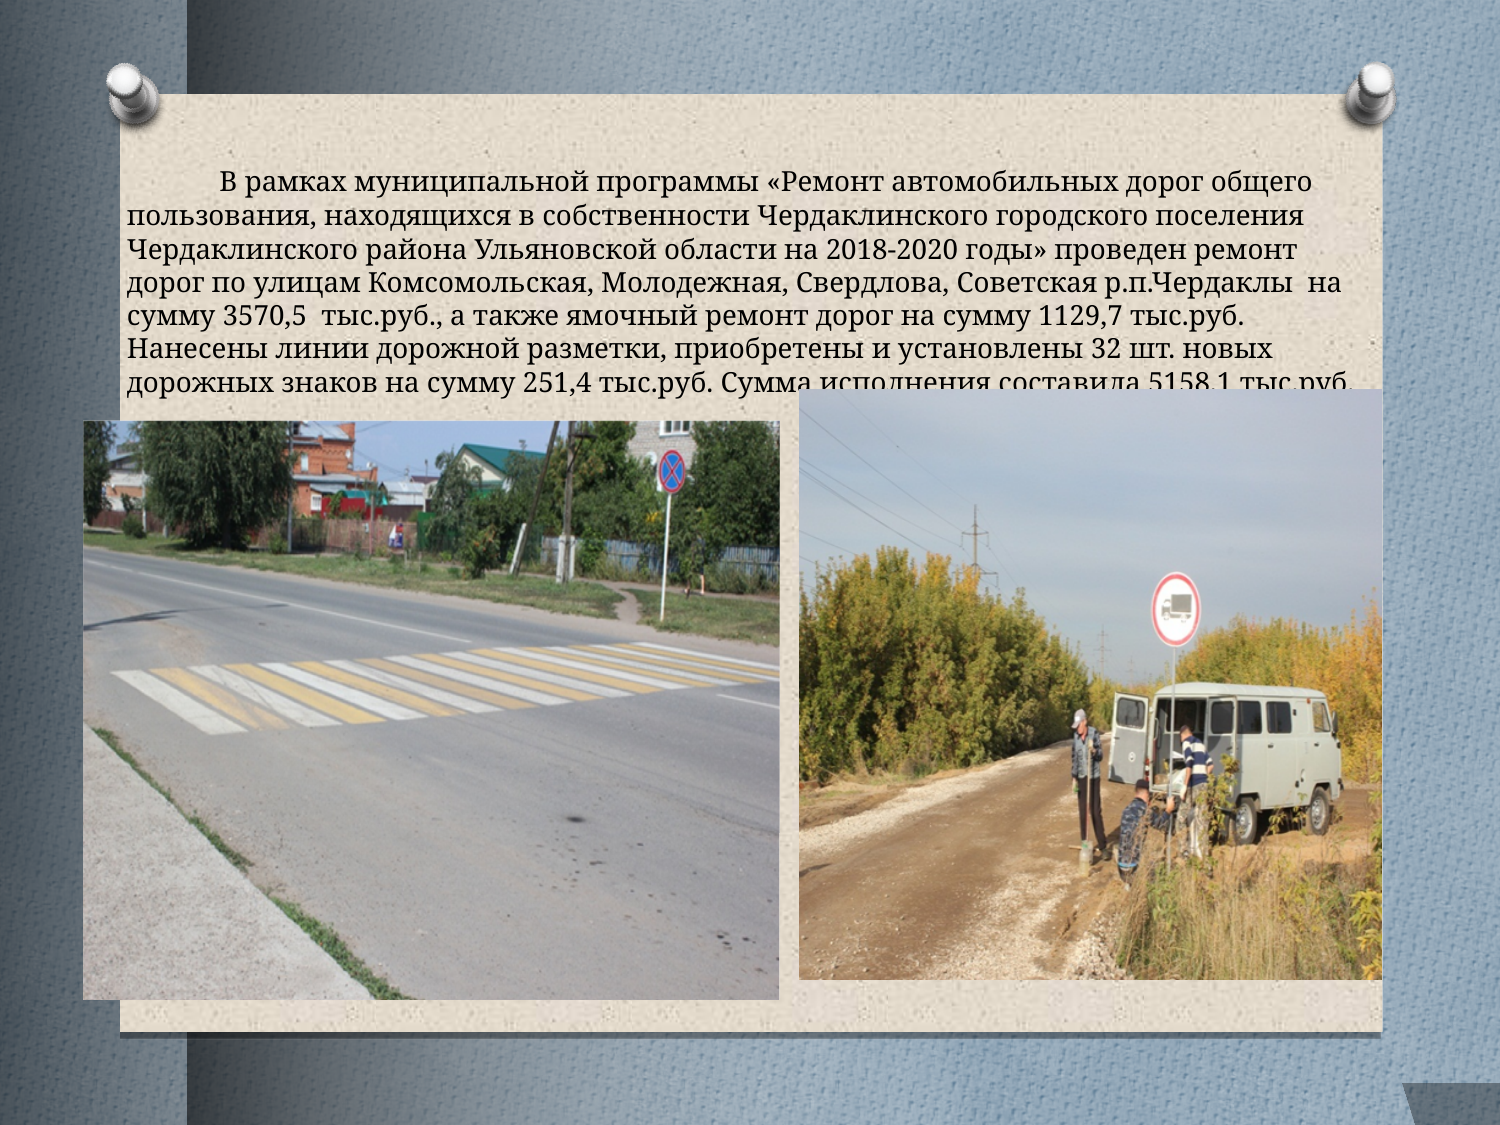

В рамках муниципальной программы «Ремонт автомобильных дорог общего пользования, находящихся в собственности Чердаклинского городского поселения Чердаклинского района Ульяновской области на 2018-2020 годы» проведен ремонт дорог по улицам Комсомольская, Молодежная, Свердлова, Советская р.п.Чердаклы на сумму 3570,5 тыс.руб., а также ямочный ремонт дорог на сумму 1129,7 тыс.руб. Нанесены линии дорожной разметки, приобретены и установлены 32 шт. новых дорожных знаков на сумму 251,4 тыс.руб. Сумма исполнения составила 5158,1 тыс.руб.